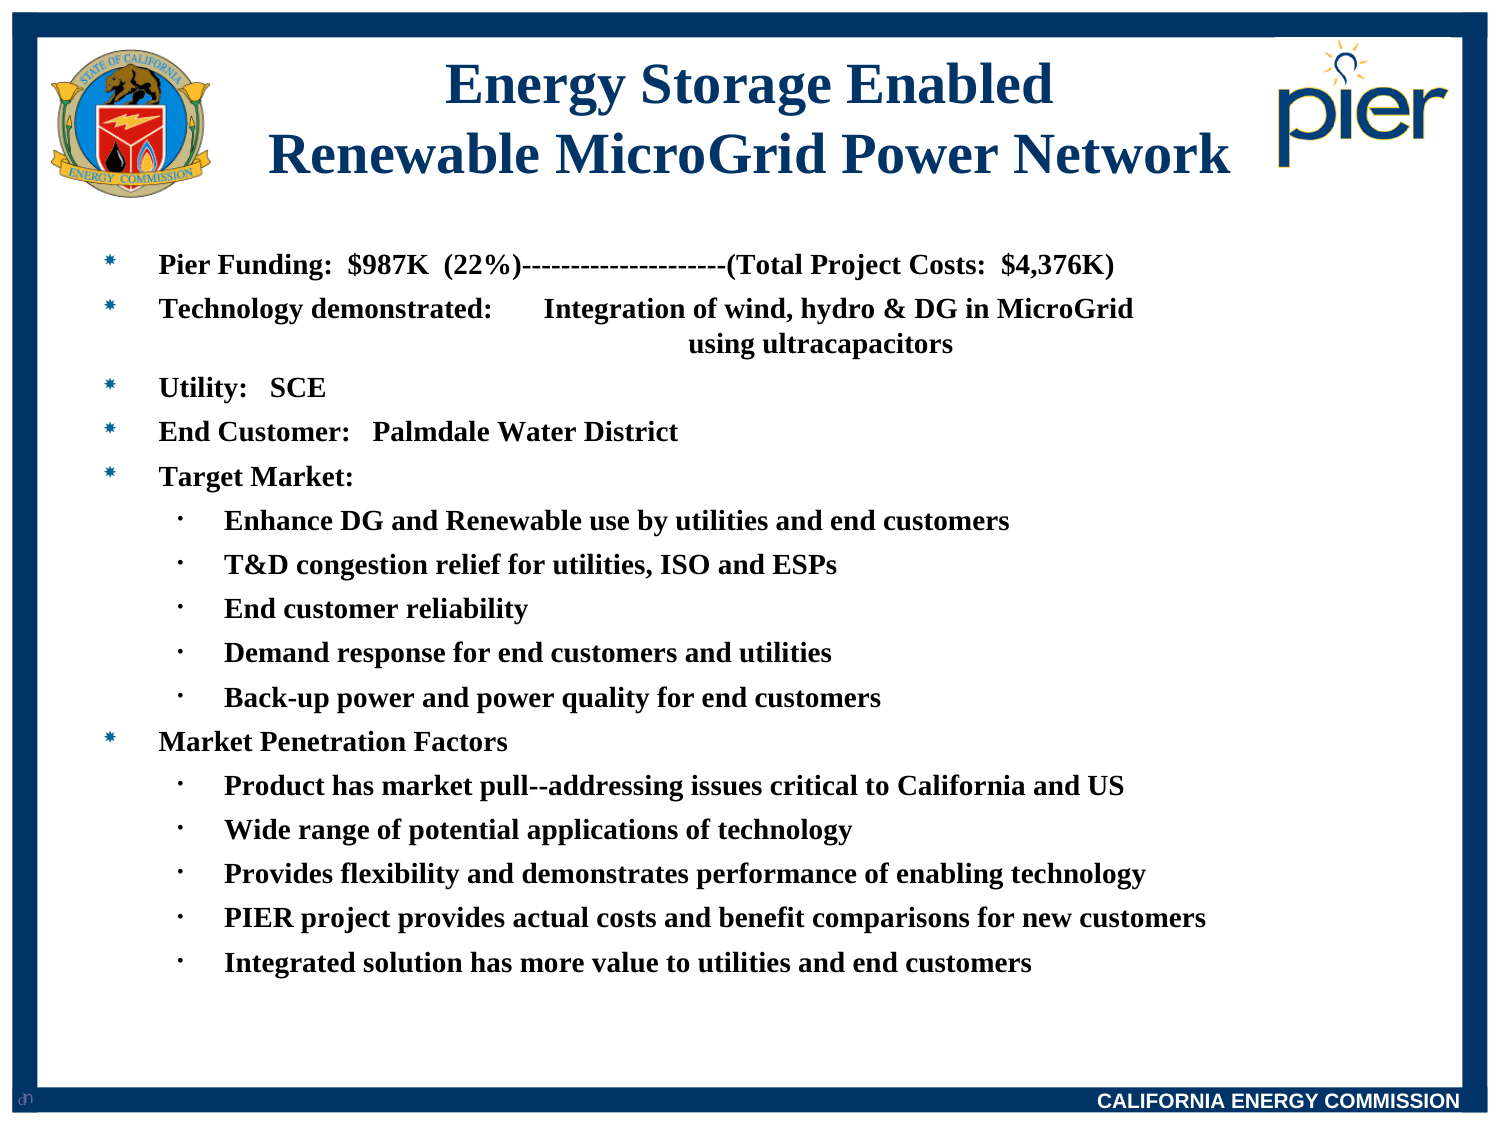

# Energy Storage Enabled Renewable MicroGrid Power Network
Pier Funding: $987K (22%)---------------------(Total Project Costs: $4,376K)
Technology demonstrated: Integration of wind, hydro & DG in MicroGrid
			 using ultracapacitors
Utility: SCE
End Customer: Palmdale Water District
Target Market:
Enhance DG and Renewable use by utilities and end customers
T&D congestion relief for utilities, ISO and ESPs
End customer reliability
Demand response for end customers and utilities
Back-up power and power quality for end customers
Market Penetration Factors
Product has market pull--addressing issues critical to California and US
Wide range of potential applications of technology
Provides flexibility and demonstrates performance of enabling technology
PIER project provides actual costs and benefit comparisons for new customers
Integrated solution has more value to utilities and end customers